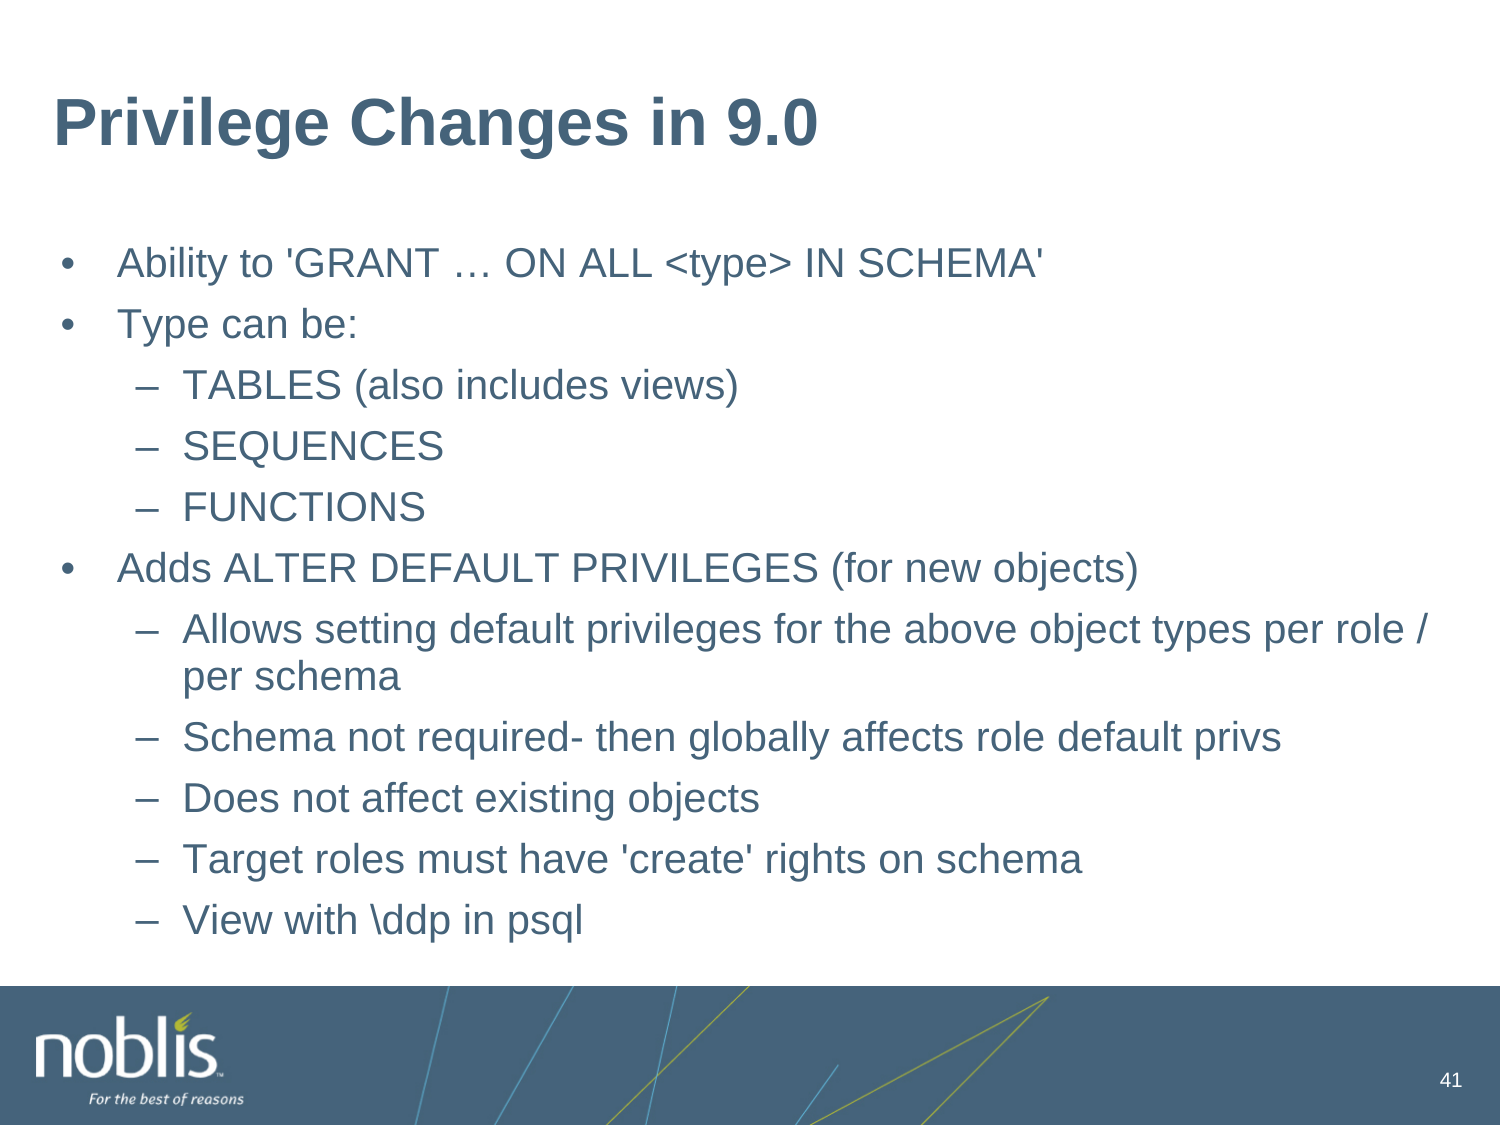

# Privilege Changes in 9.0
Ability to 'GRANT … ON ALL <type> IN SCHEMA'
Type can be:
TABLES (also includes views)
SEQUENCES
FUNCTIONS
Adds ALTER DEFAULT PRIVILEGES (for new objects)
Allows setting default privileges for the above object types per role / per schema
Schema not required- then globally affects role default privs
Does not affect existing objects
Target roles must have 'create' rights on schema
View with \ddp in psql